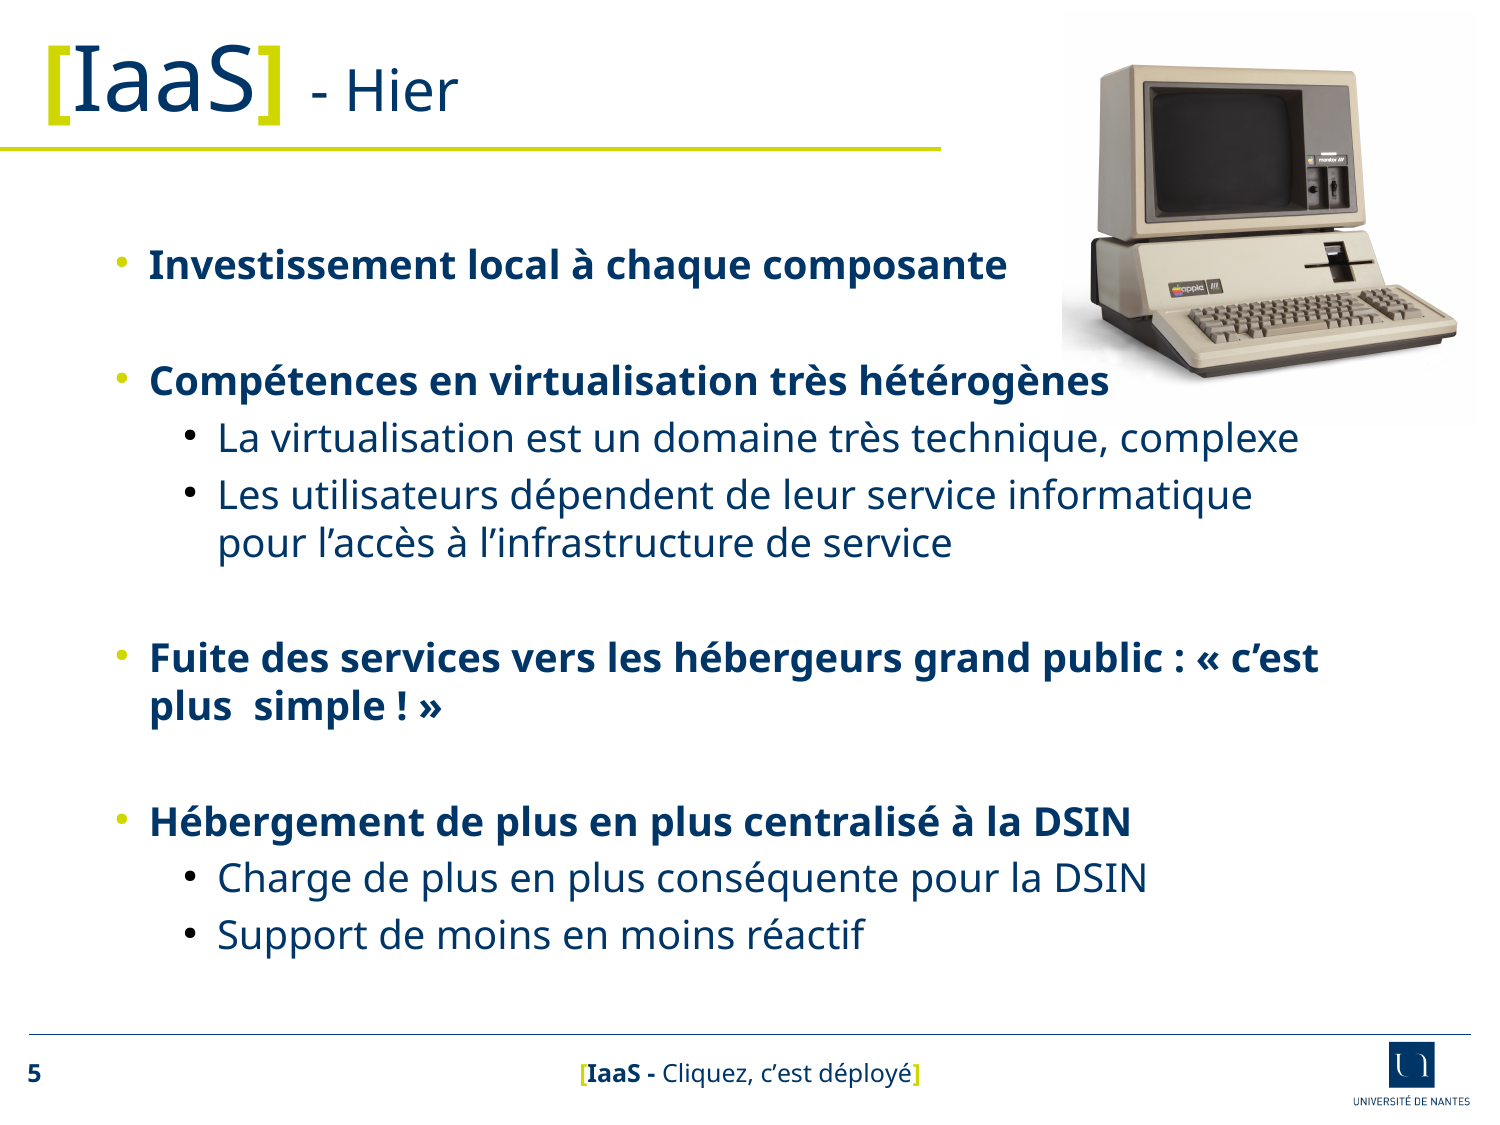

# [IaaS] - Hier
Investissement local à chaque composante
Compétences en virtualisation très hétérogènes
La virtualisation est un domaine très technique, complexe
Les utilisateurs dépendent de leur service informatique pour l’accès à l’infrastructure de service
Fuite des services vers les hébergeurs grand public : « c’est plus simple ! »
Hébergement de plus en plus centralisé à la DSIN
Charge de plus en plus conséquente pour la DSIN
Support de moins en moins réactif
[IaaS - Cliquez, c’est déployé]